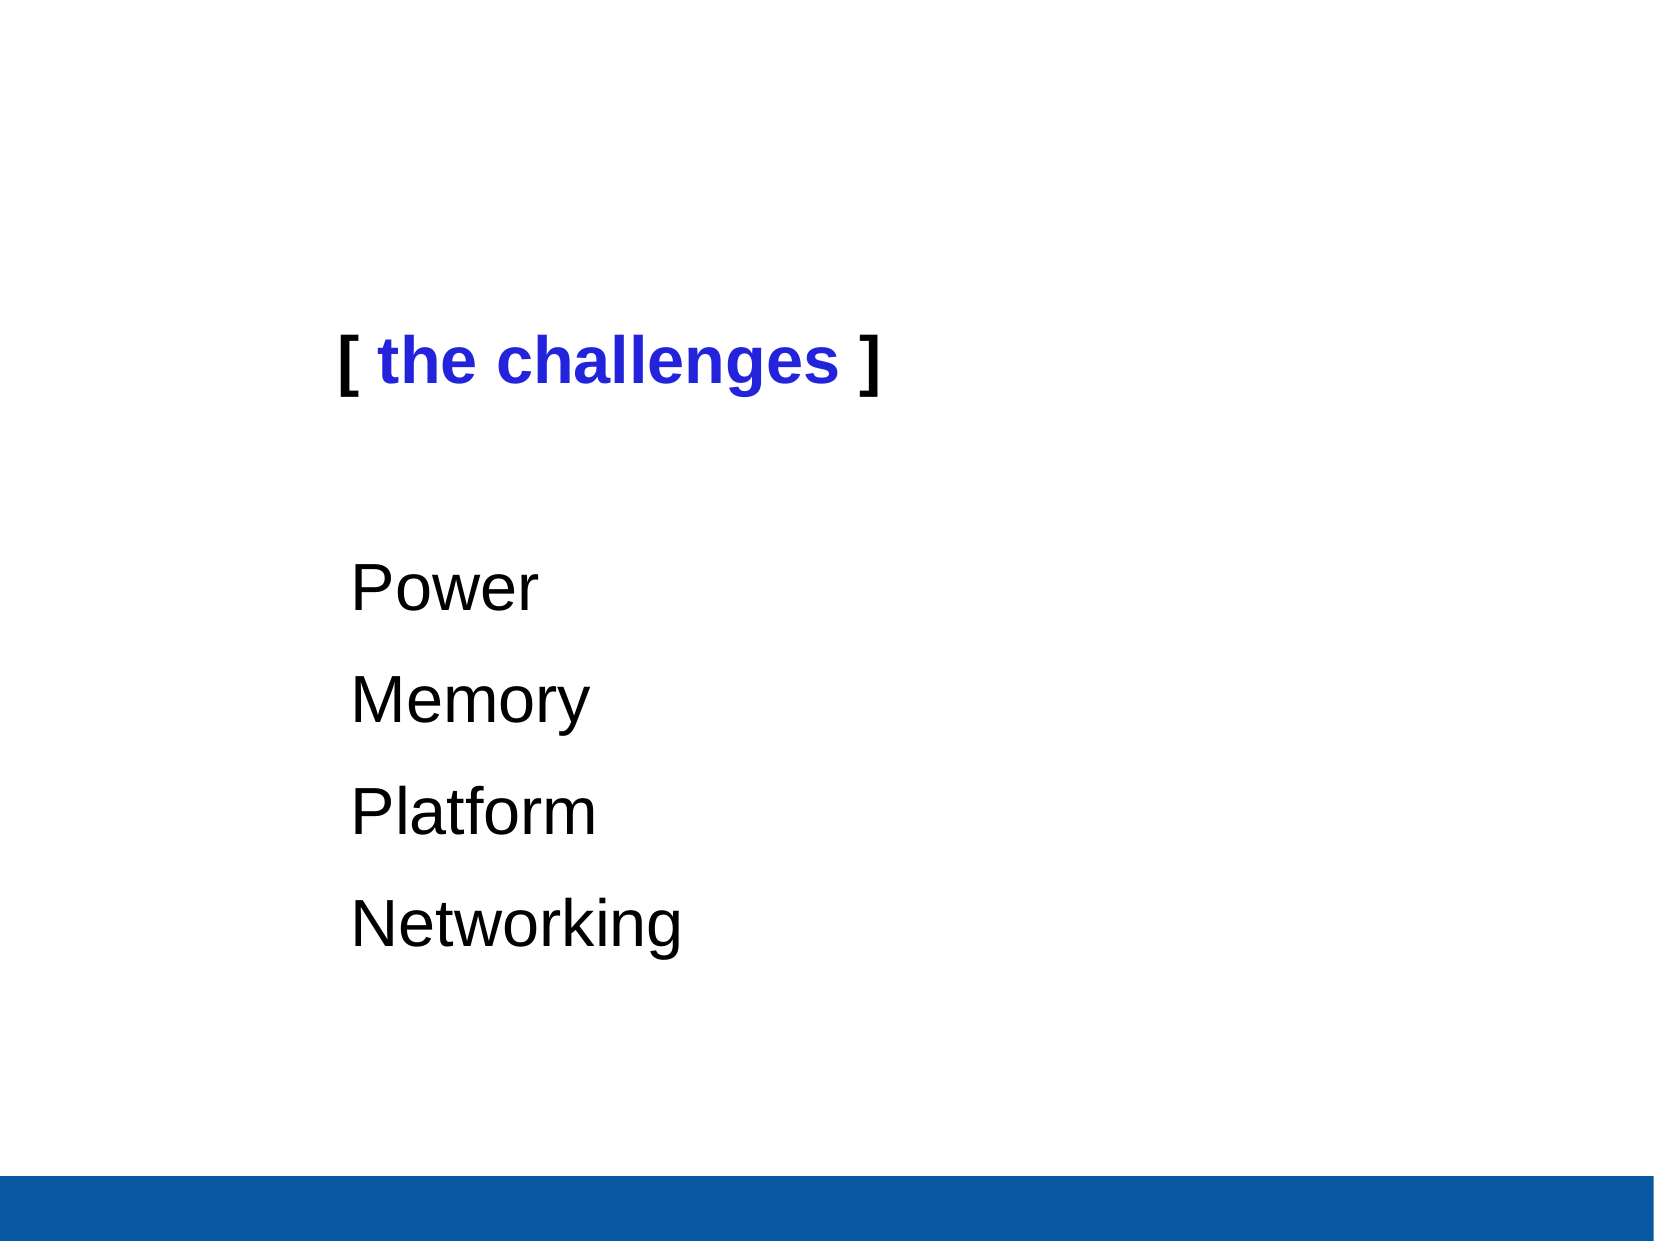

[ the challenges ]
Power
Memory
Platform
Networking